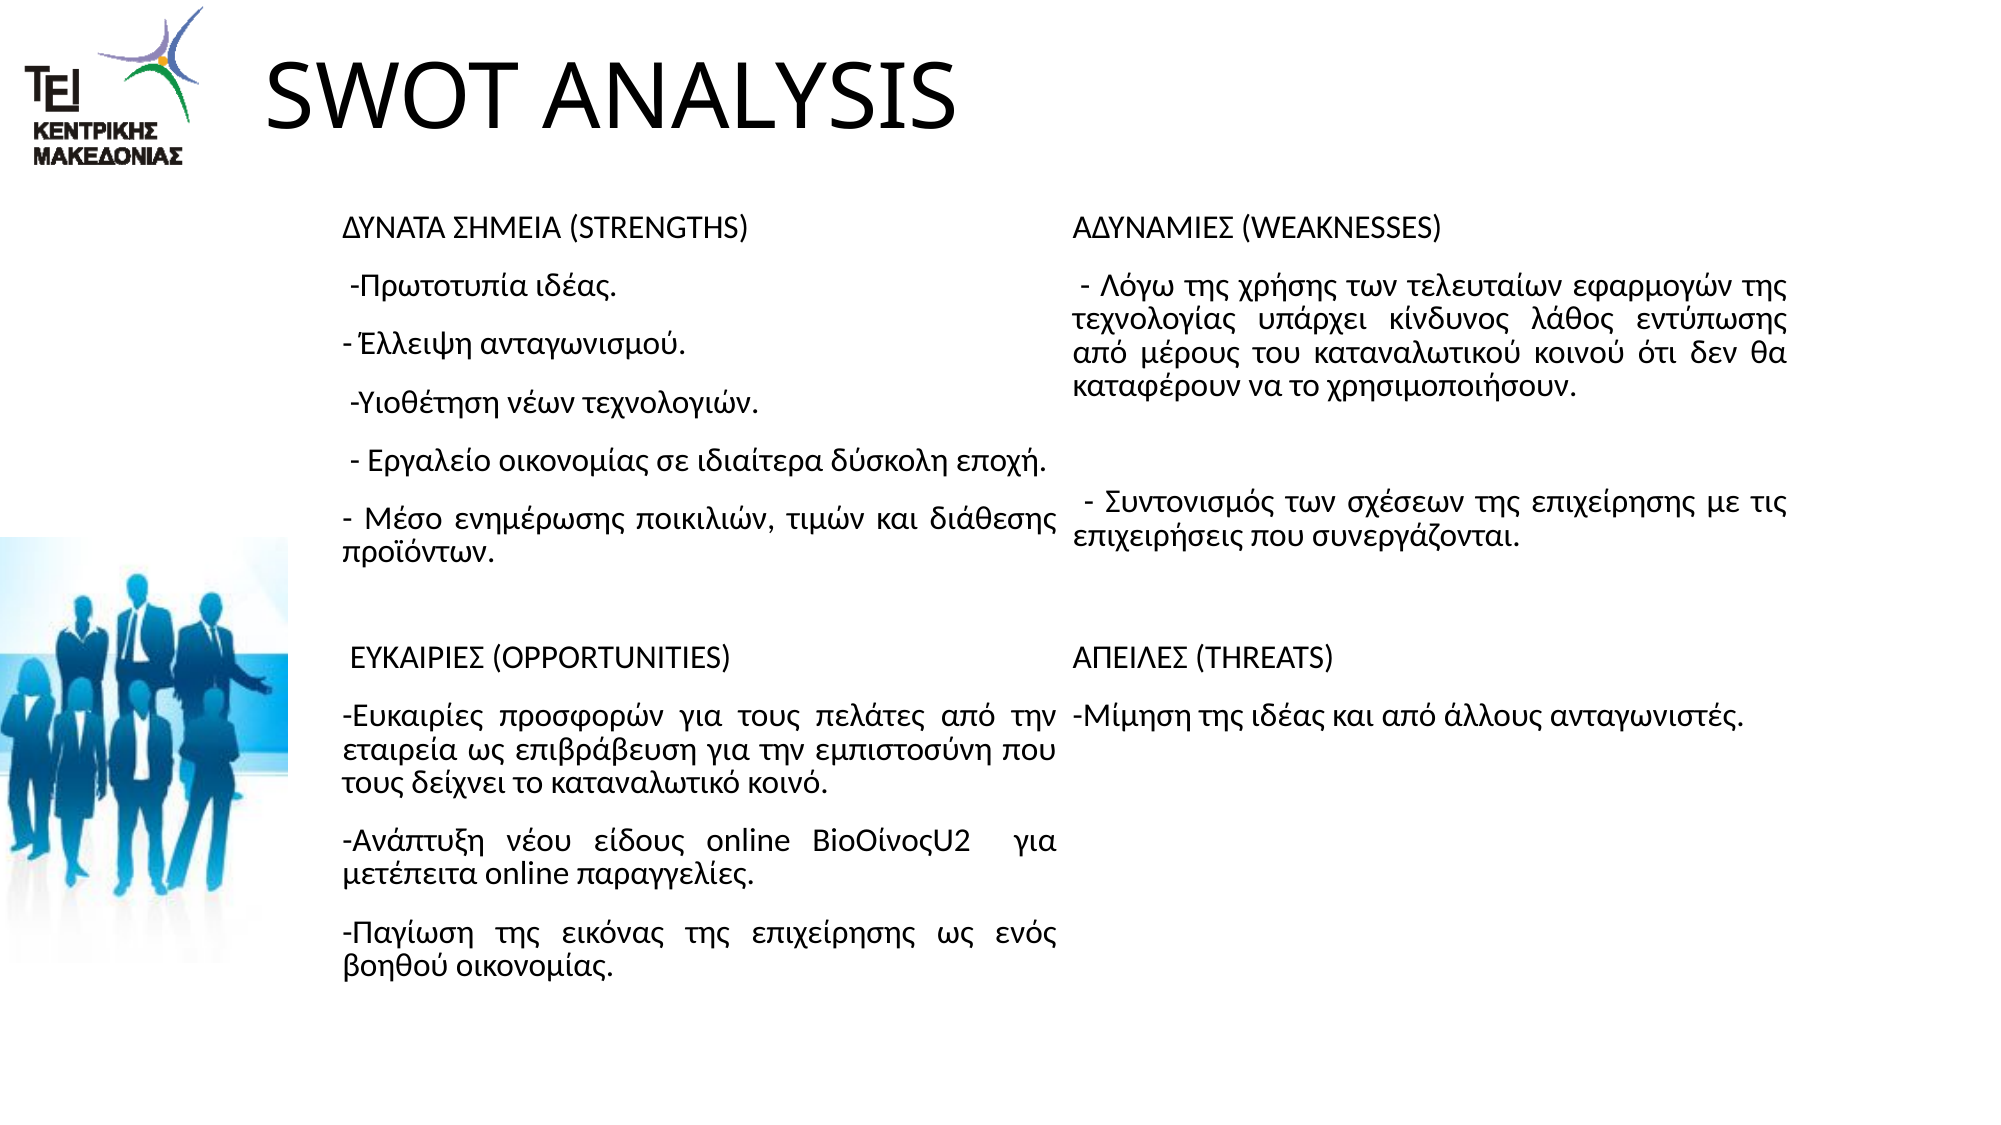

# SWOT ANALYSIS
| ΔΥΝΑΤΑ ΣΗΜΕΙΑ (STRENGTHS) -Πρωτοτυπία ιδέας. - Έλλειψη ανταγωνισμού. -Υιοθέτηση νέων τεχνολογιών. - Εργαλείο οικονομίας σε ιδιαίτερα δύσκολη εποχή. - Μέσο ενημέρωσης ποικιλιών, τιμών και διάθεσης προϊόντων. | ΑΔΥΝΑΜΙΕΣ (WEAKNESSES)  - Λόγω της χρήσης των τελευταίων εφαρμογών της τεχνολογίας υπάρχει κίνδυνος λάθος εντύπωσης από μέρους του καταναλωτικού κοινού ότι δεν θα καταφέρουν να το χρησιμοποιήσουν.   - Συντονισμός των σχέσεων της επιχείρησης με τις επιχειρήσεις που συνεργάζονται. |
| --- | --- |
| ΕΥΚΑΙΡΙΕΣ (OPPORTUNITIES) -Ευκαιρίες προσφορών για τους πελάτες από την εταιρεία ως επιβράβευση για την εμπιστοσύνη που τους δείχνει το καταναλωτικό κοινό. -Ανάπτυξη νέου είδους online BioΟίνοςU2 για μετέπειτα online παραγγελίες. -Παγίωση της εικόνας της επιχείρησης ως ενός βοηθού οικονομίας. | ΑΠΕΙΛΕΣ (THREATS) -Μίμηση της ιδέας και από άλλους ανταγωνιστές. |